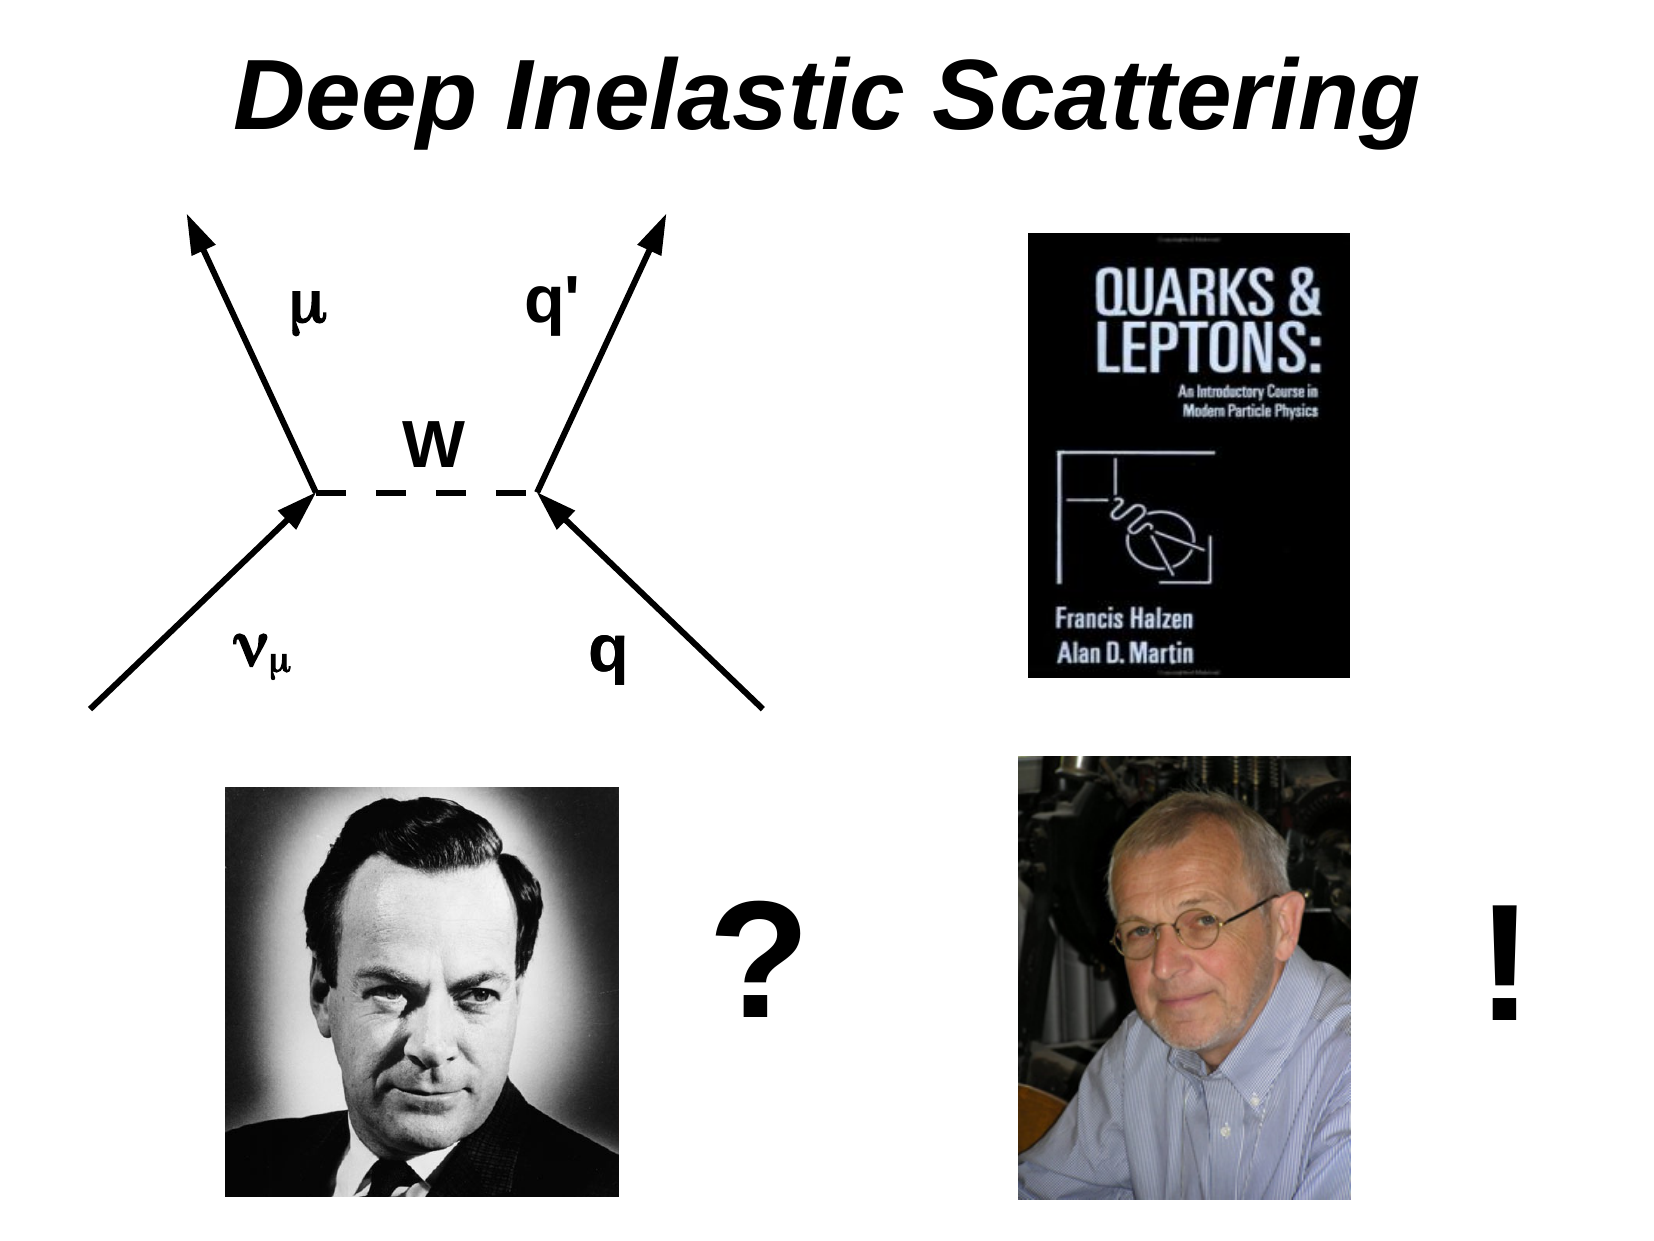

Deep Inelastic Scattering
q'
m
W
q
q
nm
!
?